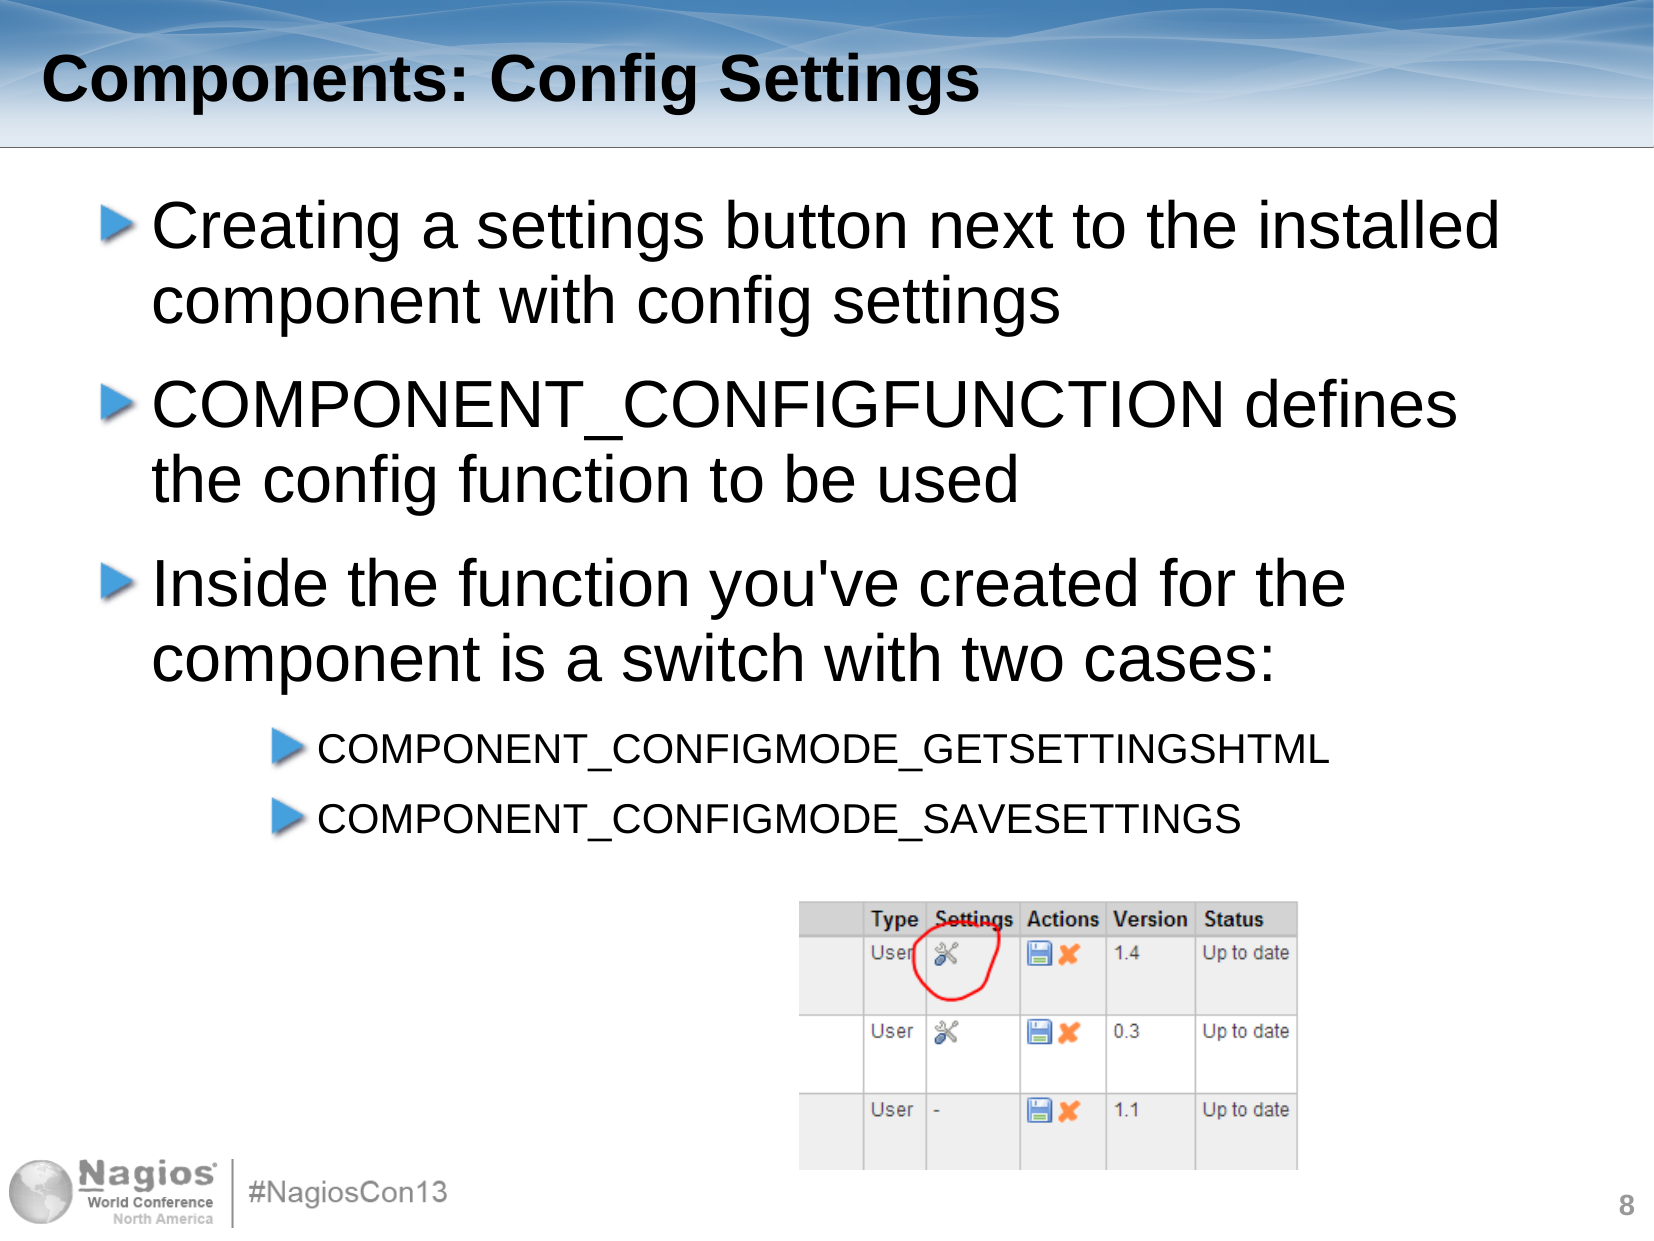

# Components: Config Settings
Creating a settings button next to the installed component with config settings
COMPONENT_CONFIGFUNCTION defines the config function to be used
Inside the function you've created for the component is a switch with two cases:
COMPONENT_CONFIGMODE_GETSETTINGSHTML
COMPONENT_CONFIGMODE_SAVESETTINGS
8